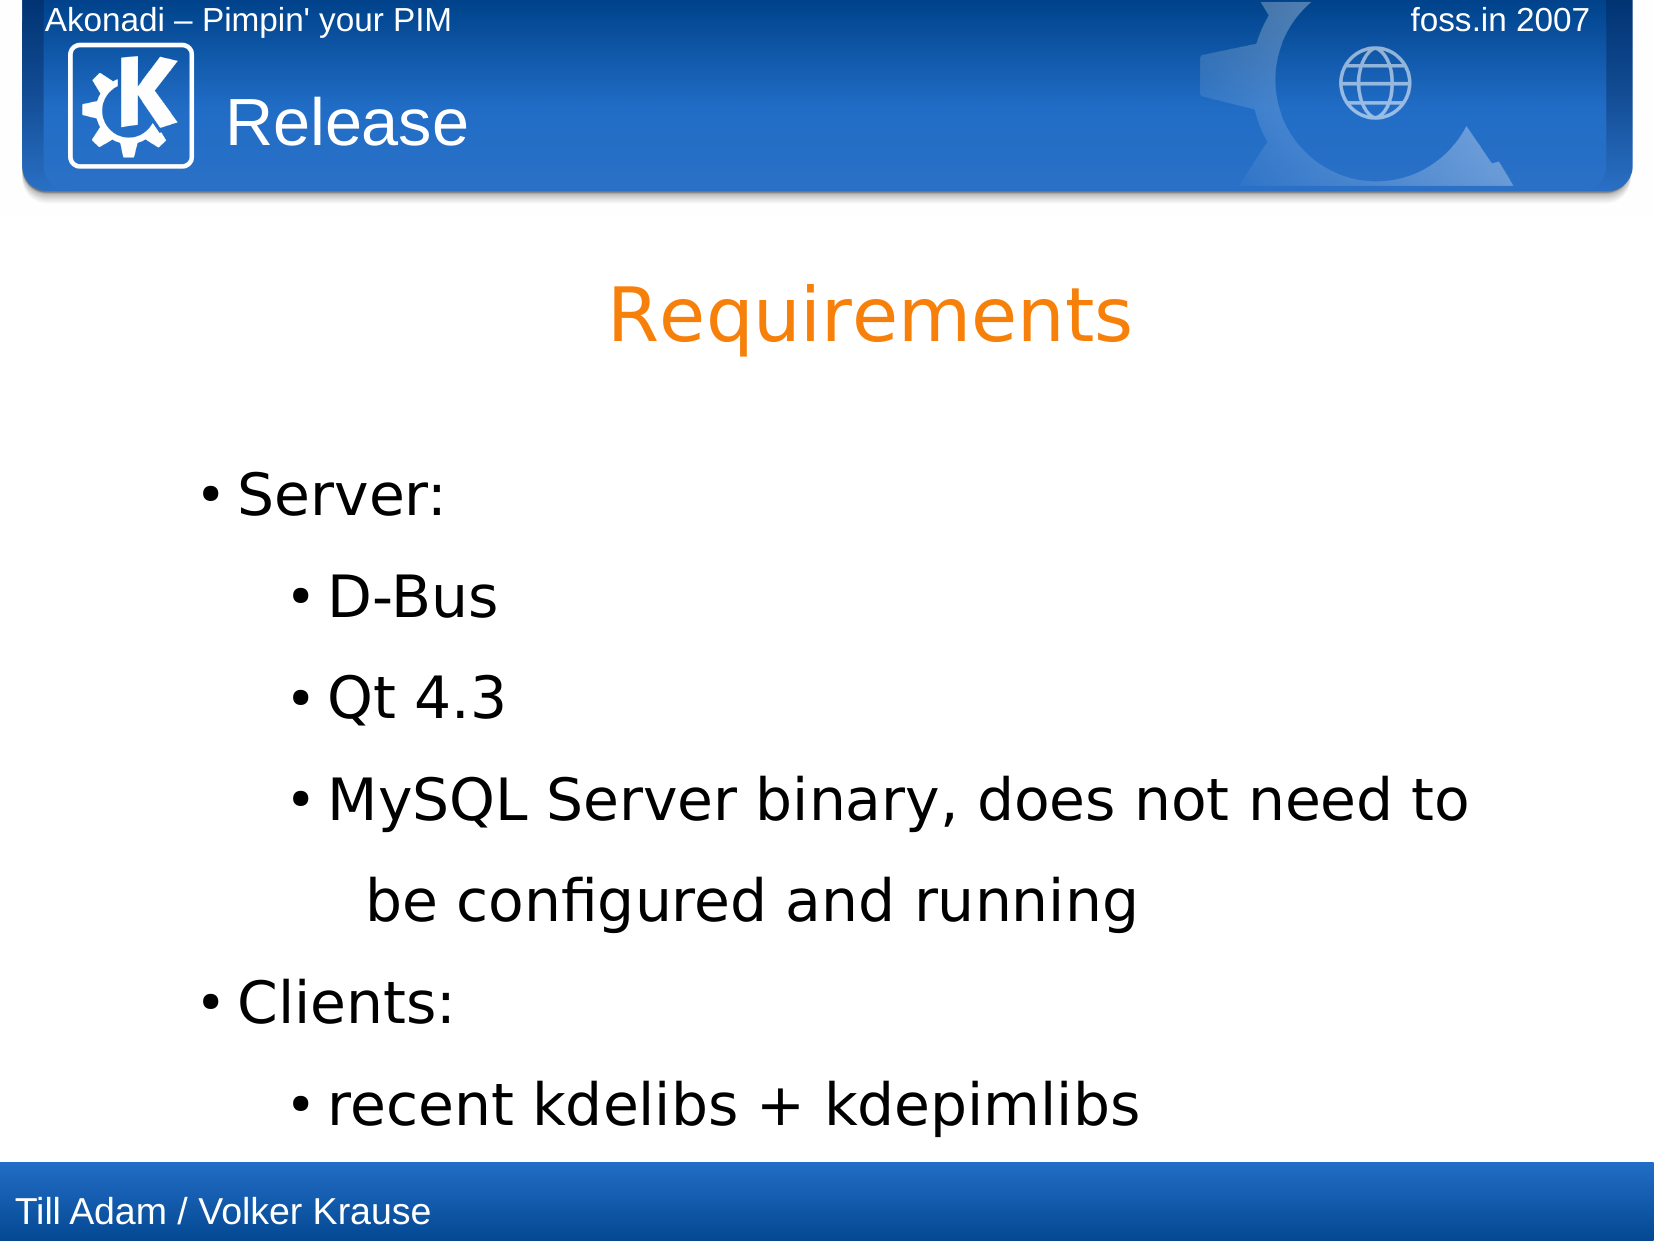

# Release
Requirements
Server:
D-Bus
Qt 4.3
MySQL Server binary, does not need to be configured and running
Clients:
recent kdelibs + kdepimlibs